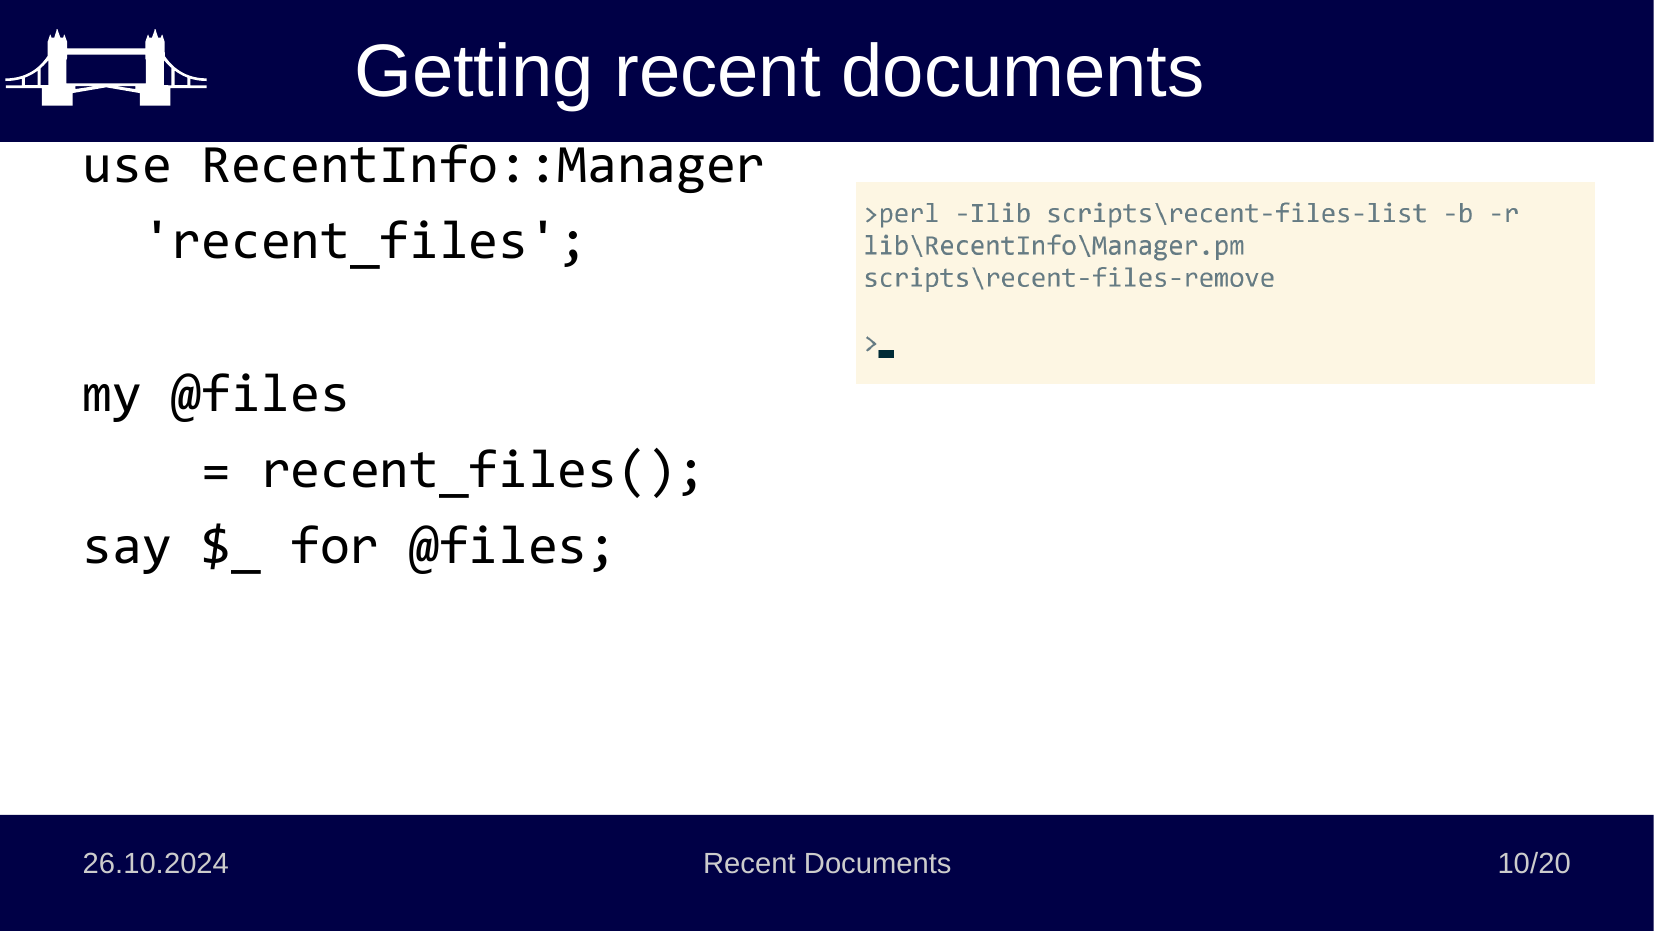

# Getting recent documents
use RecentInfo::Manager
 'recent_files';
my @files
 = recent_files();
say $_ for @files;
08. März 2019
10